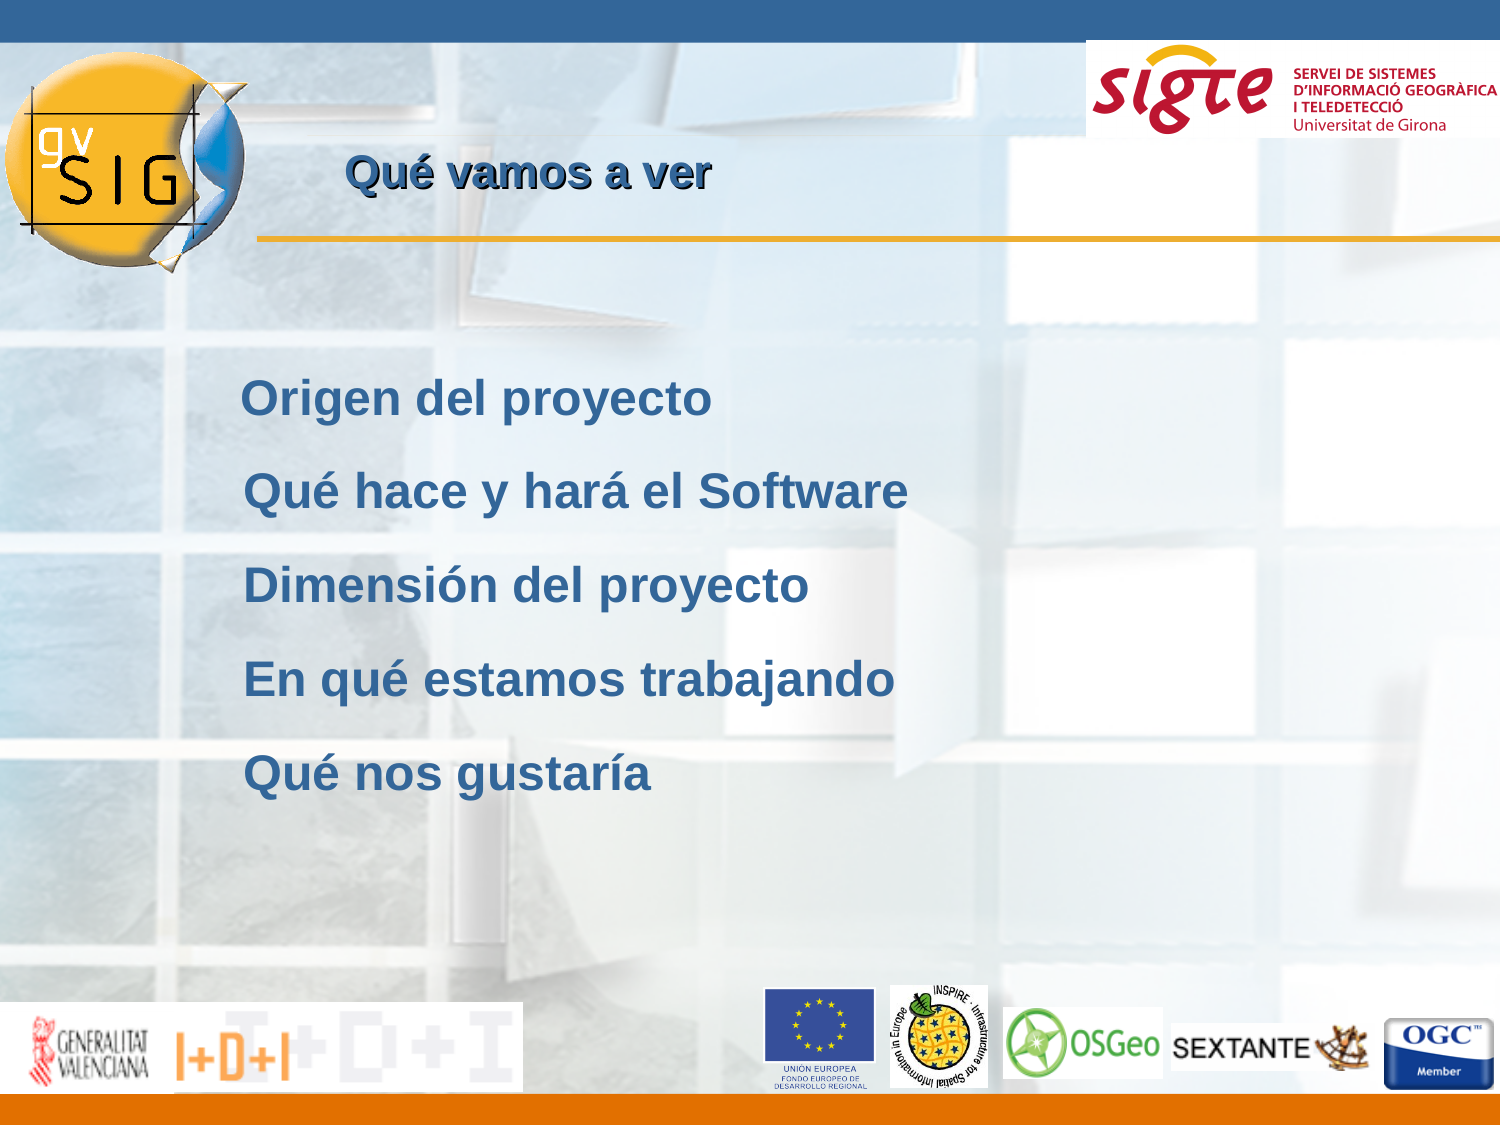

Qué vamos a ver
 Origen del proyecto
 Qué hace y hará el Software
 Dimensión del proyecto
 En qué estamos trabajando
 Qué nos gustaría